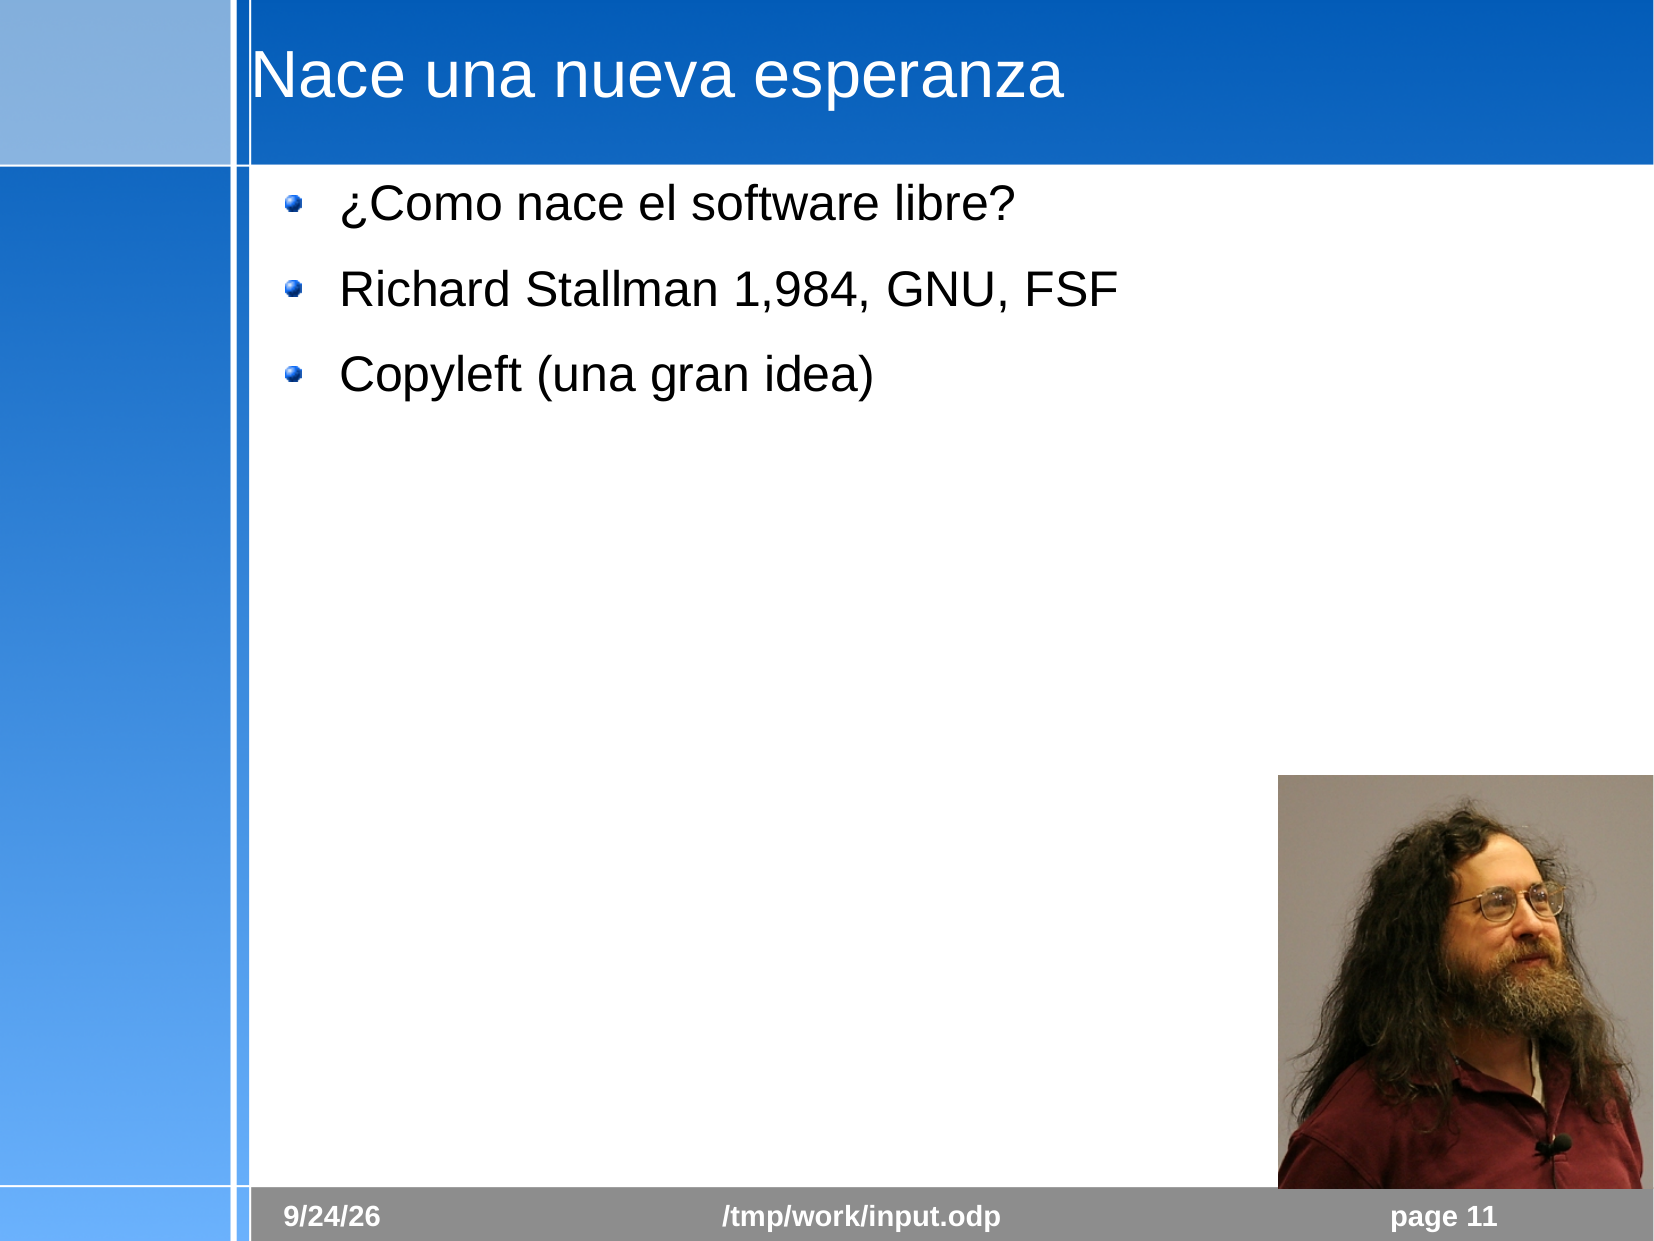

# Nace una nueva esperanza
¿Como nace el software libre?
Richard Stallman 1,984, GNU, FSF
Copyleft (una gran idea)